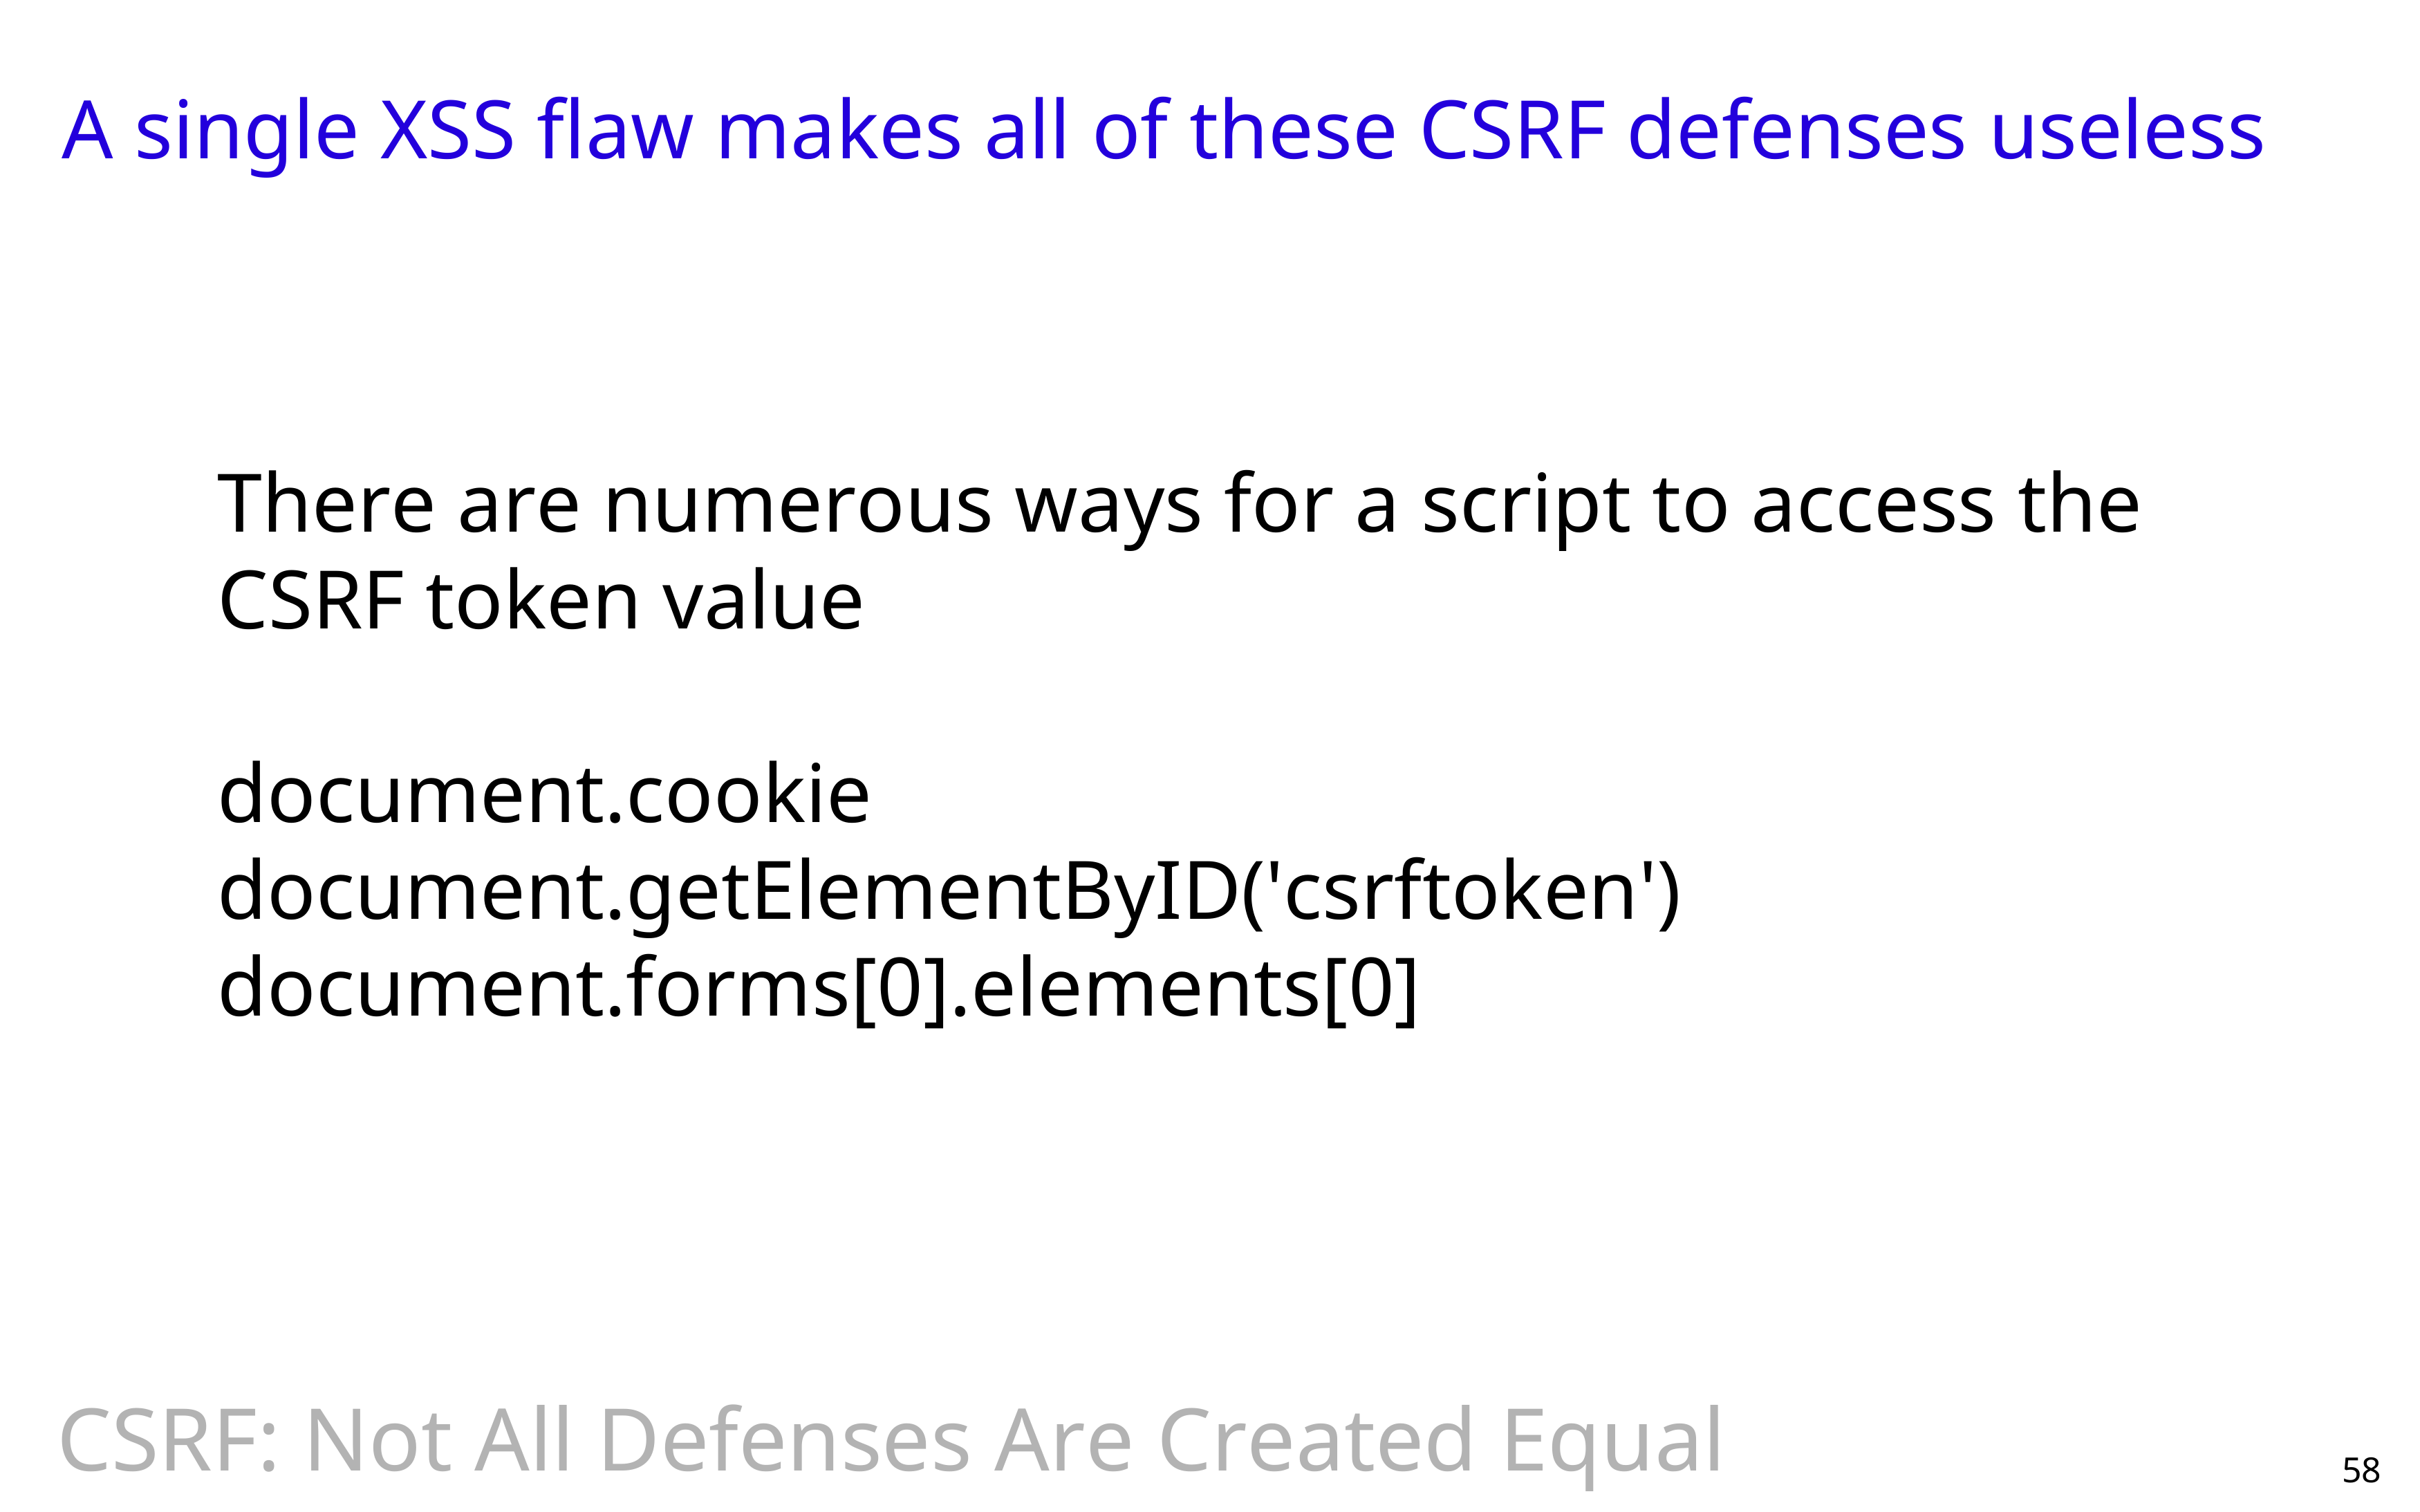

A single XSS flaw makes all of these CSRF defenses useless
There are numerous ways for a script to access the CSRF token value
document.cookie
document.getElementByID('csrftoken')
document.forms[0].elements[0]